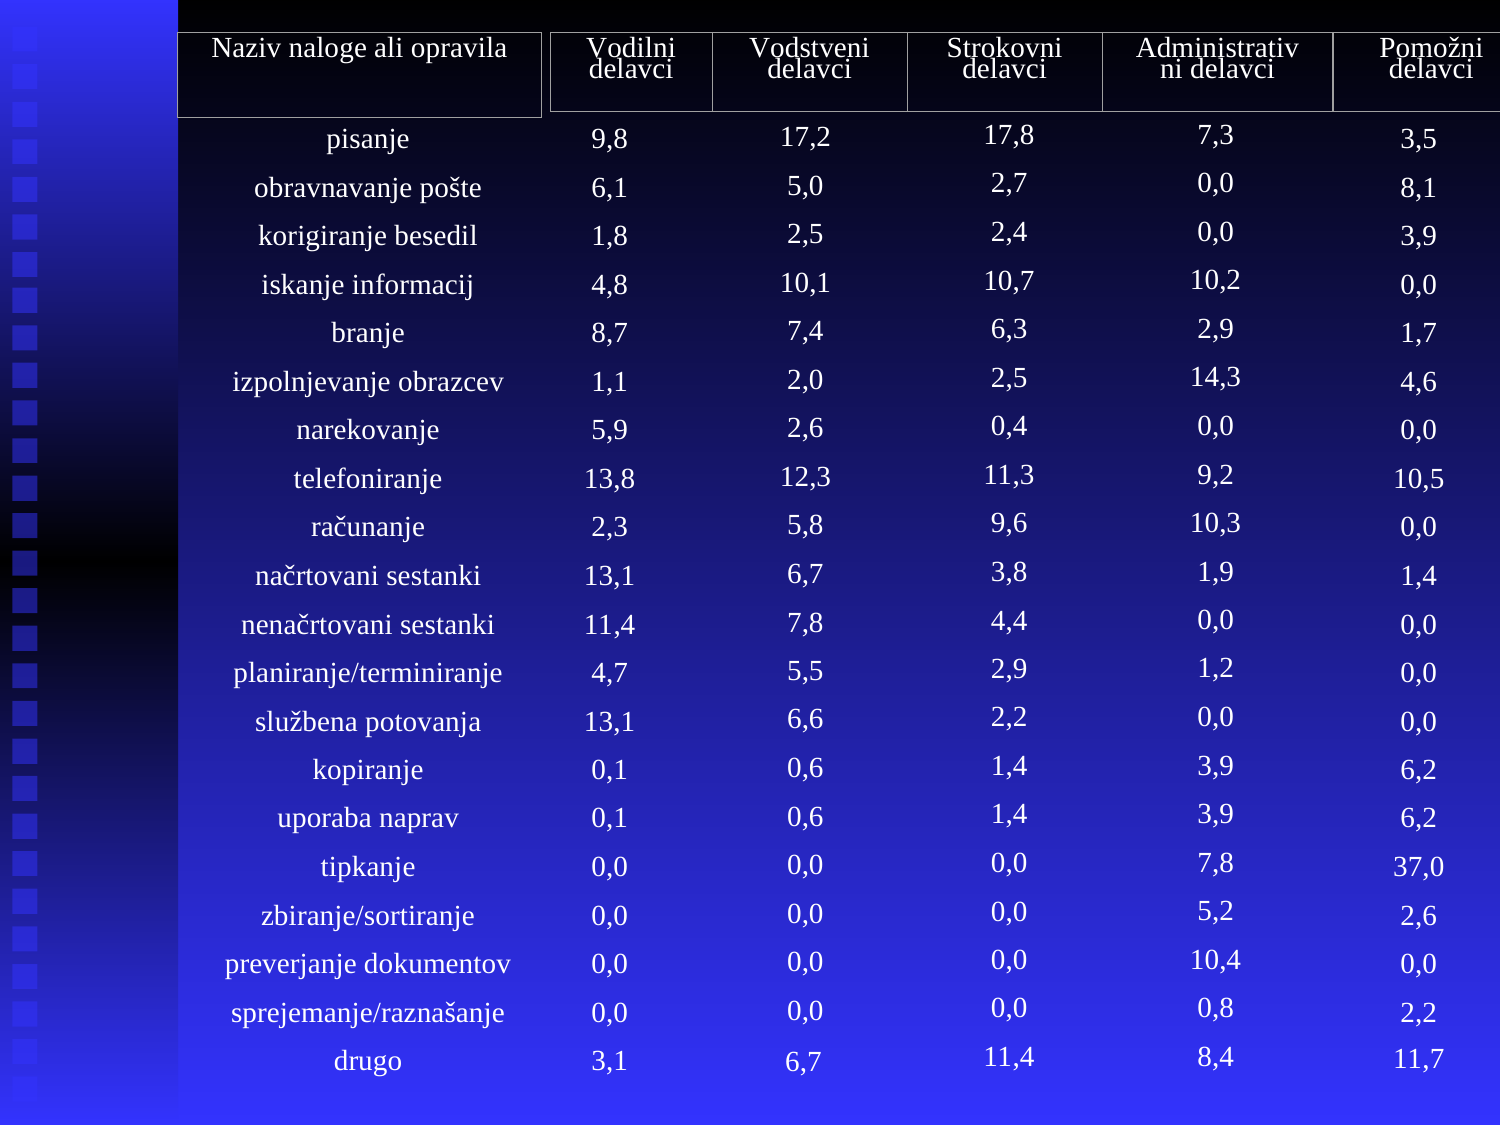

Naziv naloge ali opravila
Vodilni delavci
Vodstveni delavci
Strokovni delavci
Administrativni delavci
Pomožni delavci
7,3
17,8
17,2
pisanje
9,8
3,5
0,0
2,7
5,0
obravnavanje pošte
6,1
8,1
0,0
2,4
2,5
korigiranje besedil
1,8
3,9
10,2
10,7
10,1
iskanje informacij
4,8
0,0
2,9
6,3
7,4
branje
8,7
1,7
14,3
2,5
2,0
izpolnjevanje obrazcev
1,1
4,6
0,0
0,4
2,6
narekovanje
5,9
0,0
9,2
11,3
12,3
telefoniranje
13,8
10,5
10,3
9,6
5,8
računanje
2,3
0,0
1,9
3,8
6,7
načrtovani sestanki
13,1
1,4
0,0
4,4
7,8
nenačrtovani sestanki
11,4
0,0
1,2
2,9
5,5
planiranje/terminiranje
4,7
0,0
0,0
2,2
6,6
službena potovanja
13,1
0,0
3,9
1,4
0,6
kopiranje
0,1
6,2
3,9
1,4
0,6
uporaba naprav
0,1
6,2
7,8
0,0
0,0
tipkanje
0,0
37,0
5,2
0,0
0,0
zbiranje/sortiranje
0,0
2,6
10,4
0,0
0,0
preverjanje dokumentov
0,0
0,0
0,8
0,0
0,0
sprejemanje/raznašanje
0,0
2,2
8,4
11,4
11,7
drugo
3,1
6,7